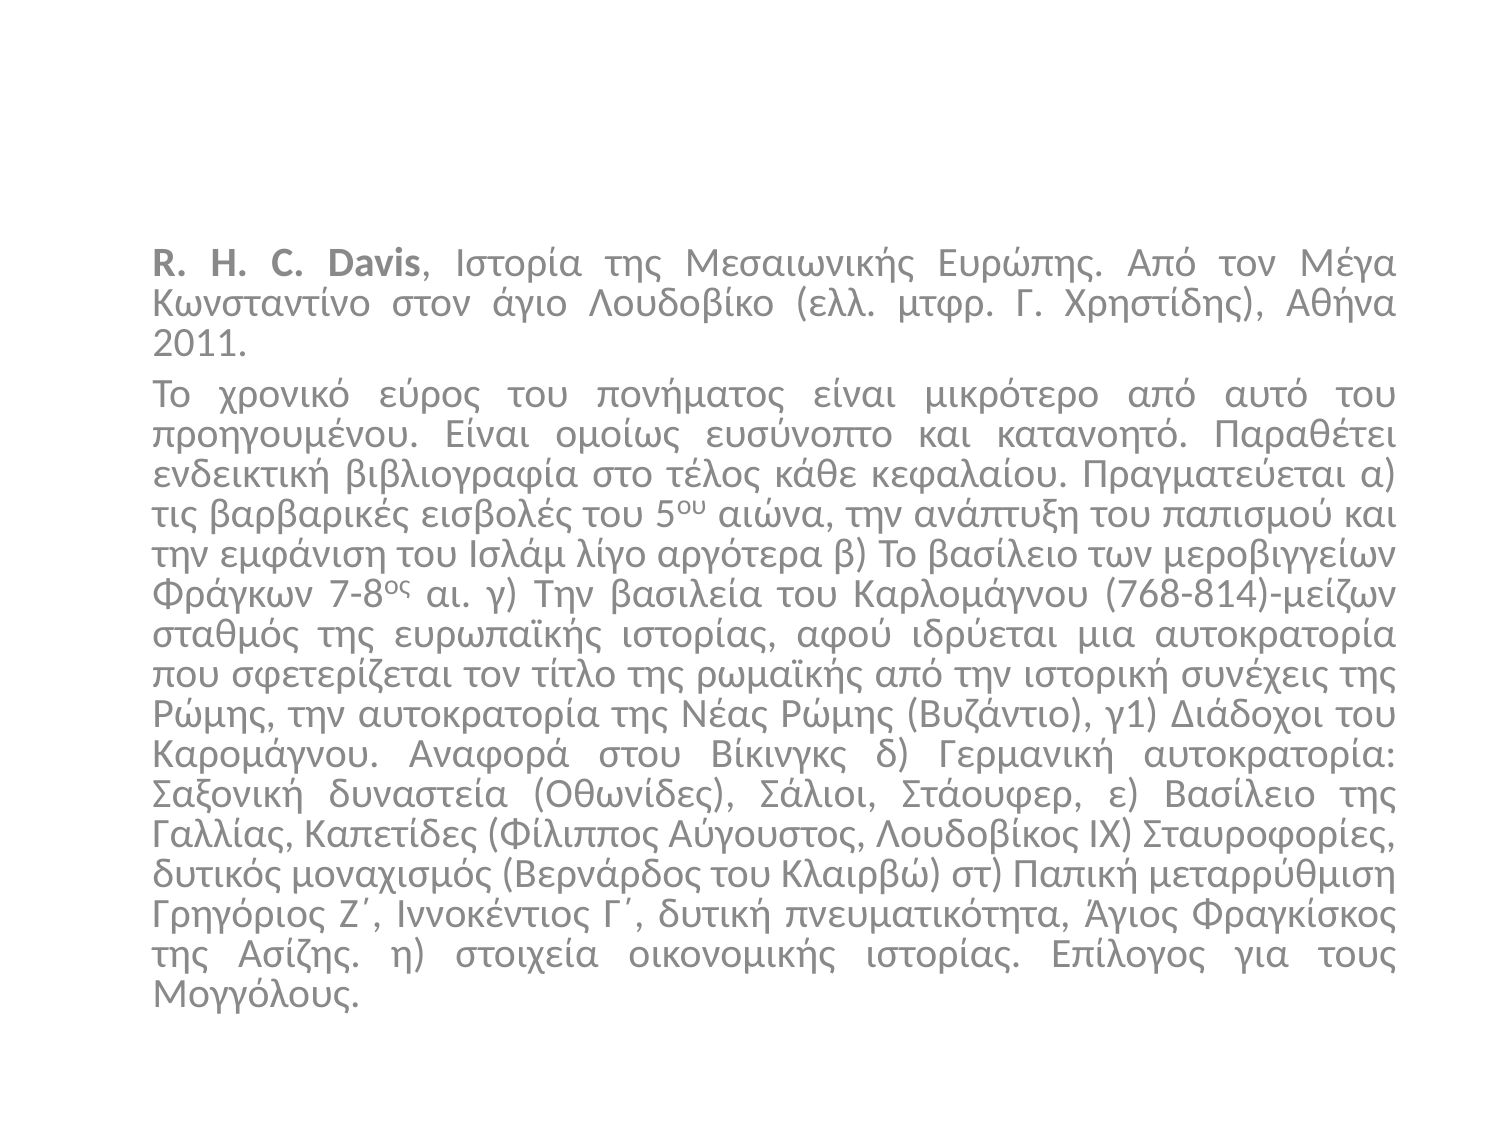

#
R. H. C. Davis, Ιστορία της Μεσαιωνικής Ευρώπης. Από τον Μέγα Κωνσταντίνο στον άγιο Λουδοβίκο (ελλ. μτφρ. Γ. Χρηστίδης), Αθήνα 2011.
Το χρονικό εύρος του πονήματος είναι μικρότερο από αυτό του προηγουμένου. Είναι ομοίως ευσύνοπτο και κατανοητό. Παραθέτει ενδεικτική βιβλιογραφία στο τέλος κάθε κεφαλαίου. Πραγματεύεται α) τις βαρβαρικές εισβολές του 5ου αιώνα, την ανάπτυξη του παπισμού και την εμφάνιση του Ισλάμ λίγο αργότερα β) Το βασίλειο των μεροβιγγείων Φράγκων 7-8ος αι. γ) Την βασιλεία του Καρλομάγνου (768-814)-μείζων σταθμός της ευρωπαϊκής ιστορίας, αφού ιδρύεται μια αυτοκρατορία που σφετερίζεται τον τίτλο της ρωμαϊκής από την ιστορική συνέχεις της Ρώμης, την αυτοκρατορία της Νέας Ρώμης (Βυζάντιο), γ1) Διάδοχοι του Καρομάγνου. Αναφορά στου Βίκινγκς δ) Γερμανική αυτοκρατορία: Σαξονική δυναστεία (Οθωνίδες), Σάλιοι, Στάουφερ, ε) Βασίλειο της Γαλλίας, Καπετίδες (Φίλιππος Αύγουστος, Λουδοβίκος ΙΧ) Σταυροφορίες, δυτικός μοναχισμός (Βερνάρδος του Κλαιρβώ) στ) Παπική μεταρρύθμιση Γρηγόριος Ζ΄, Ιννοκέντιος Γ΄, δυτική πνευματικότητα, Άγιος Φραγκίσκος της Ασίζης. η) στοιχεία οικονομικής ιστορίας. Επίλογος για τους Μογγόλους.